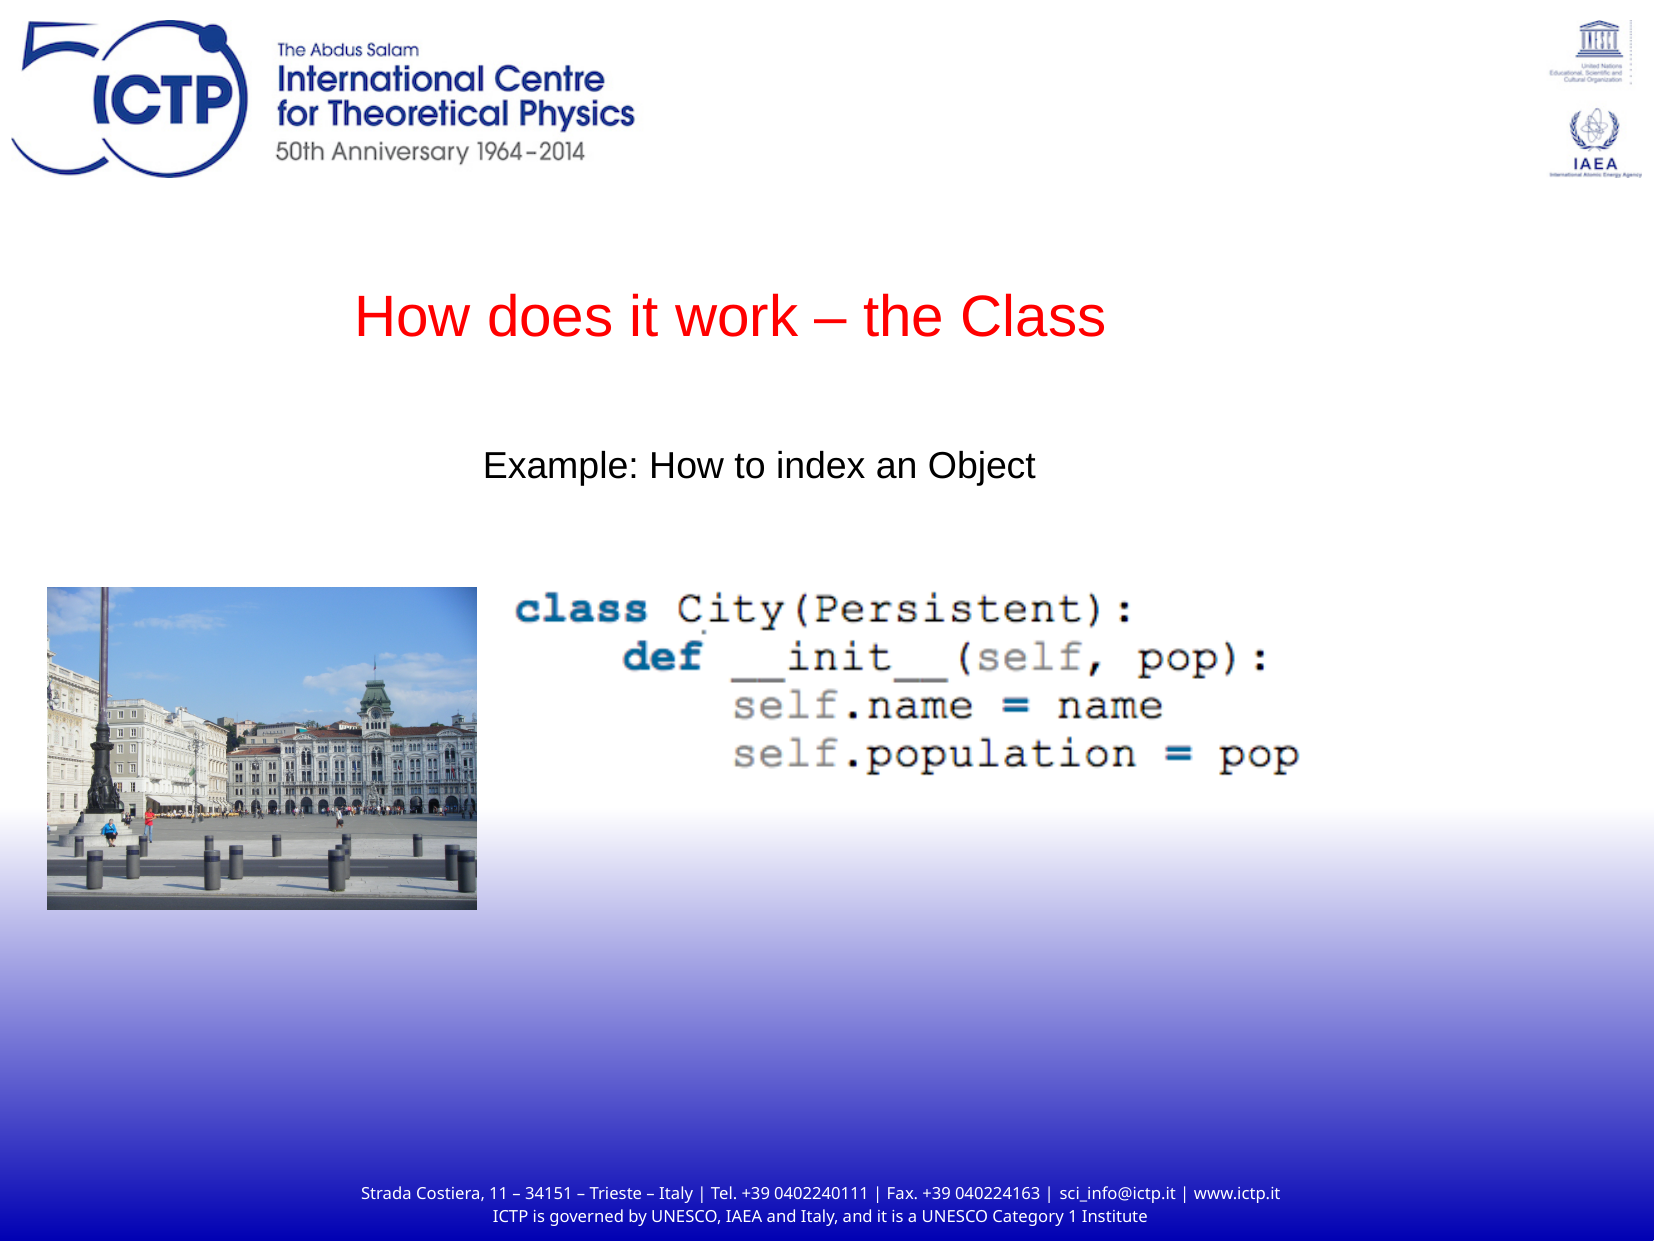

# How does it work – the Class
Example: How to index an Object